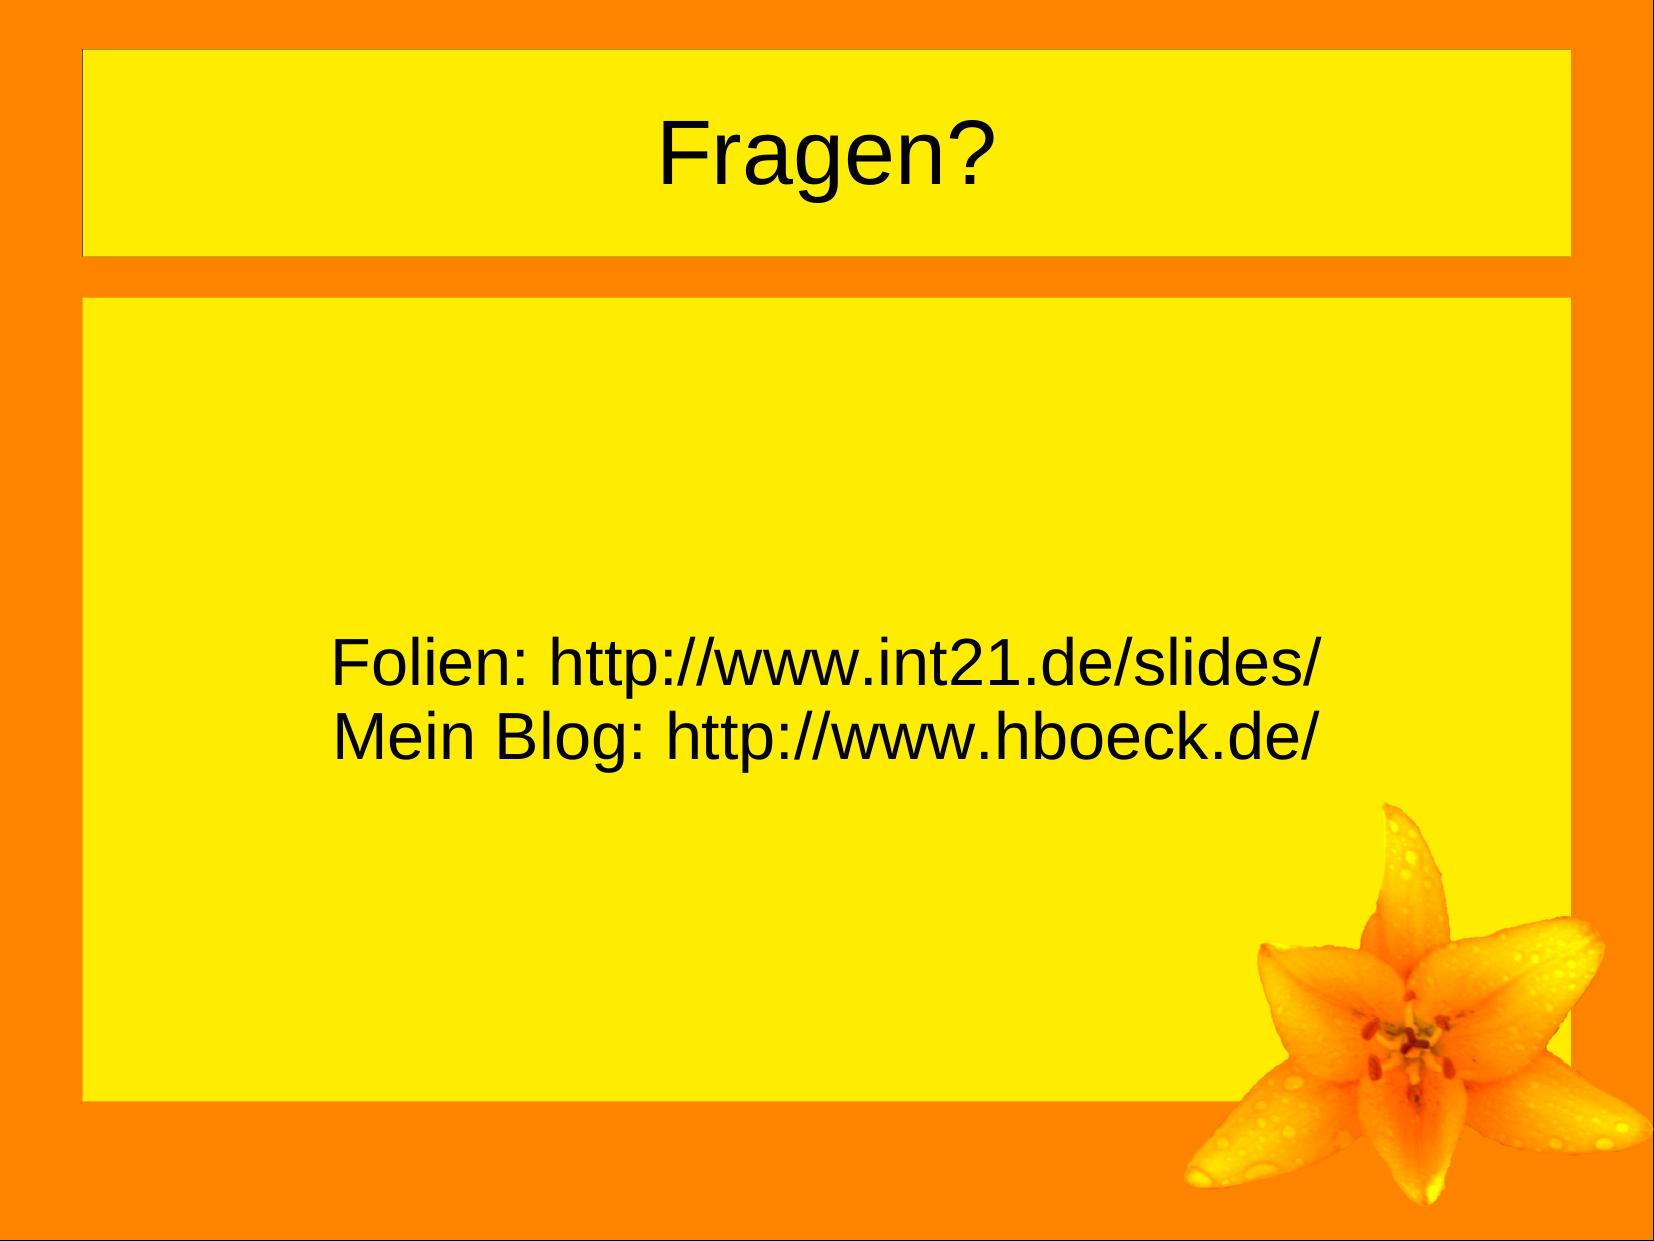

# Fragen?
Folien: http://www.int21.de/slides/
Mein Blog: http://www.hboeck.de/